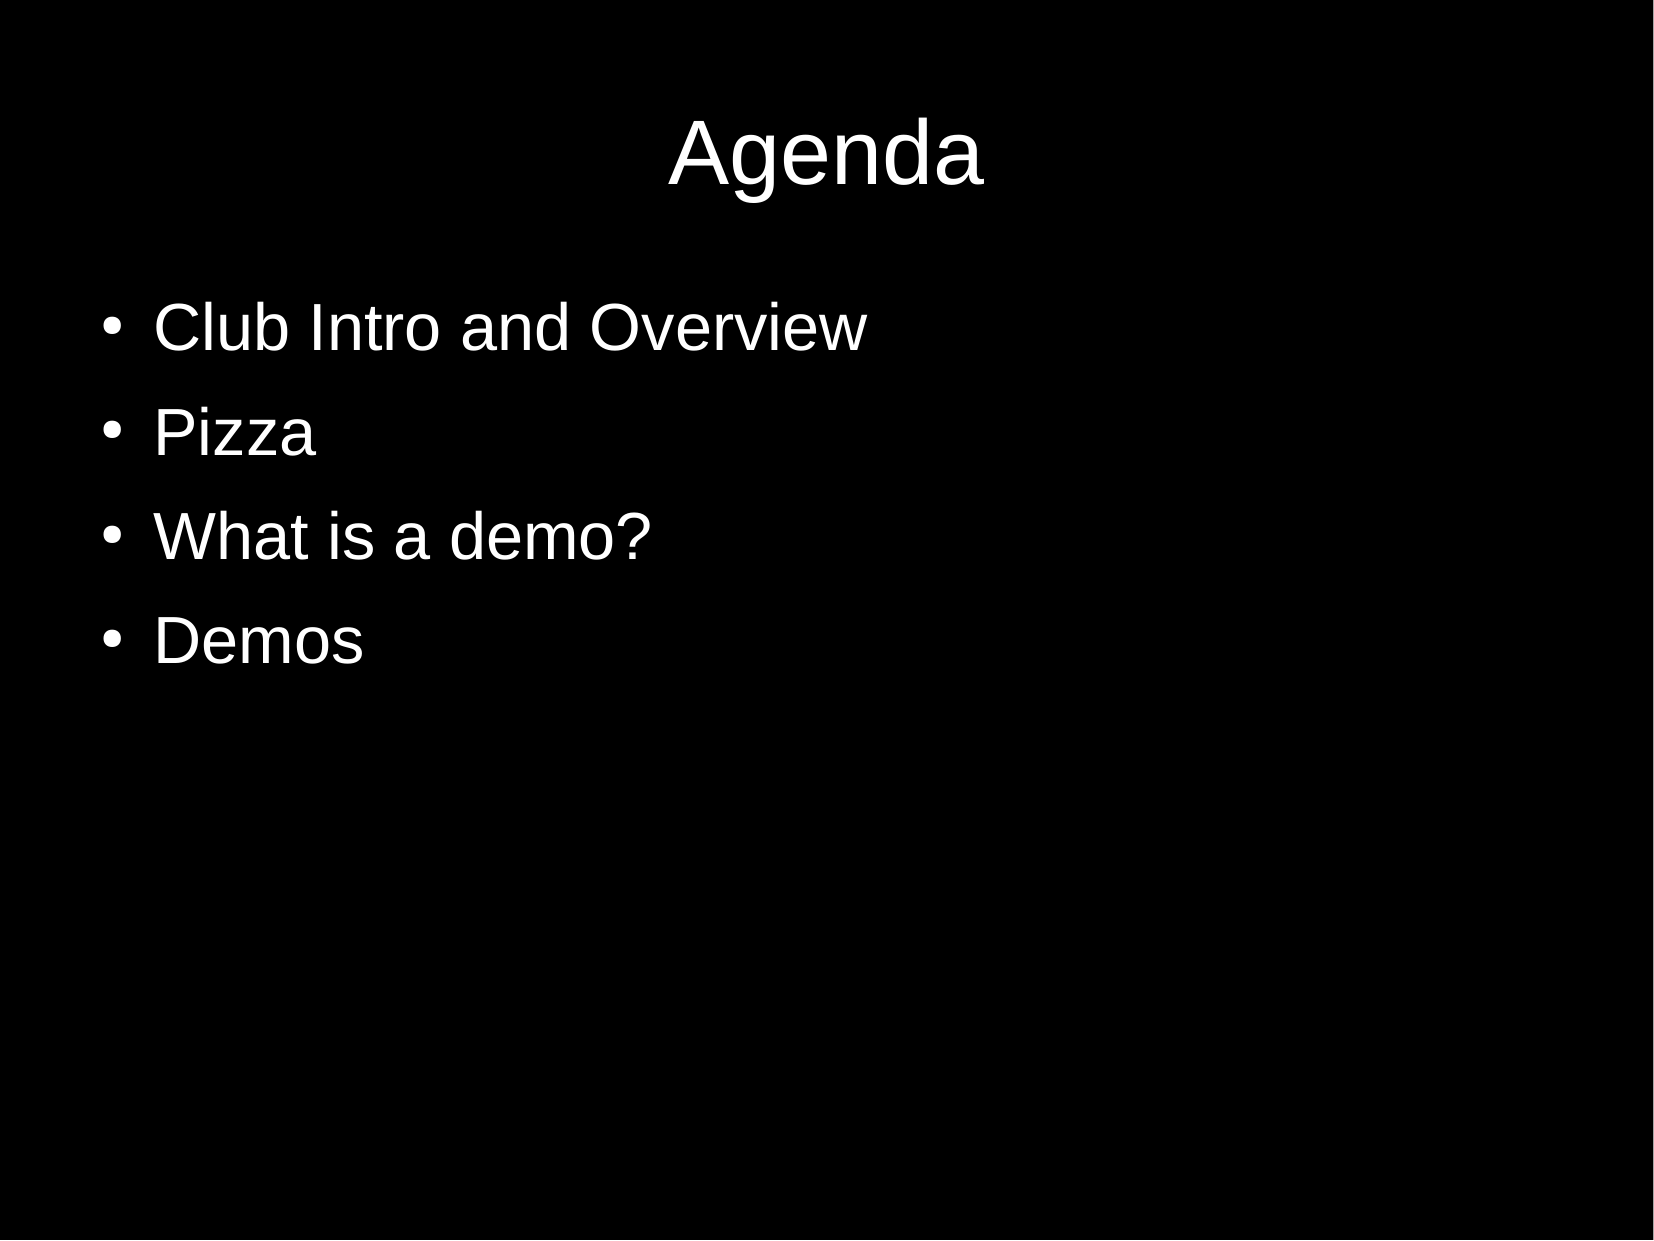

# Agenda
Club Intro and Overview
Pizza
What is a demo?
Demos